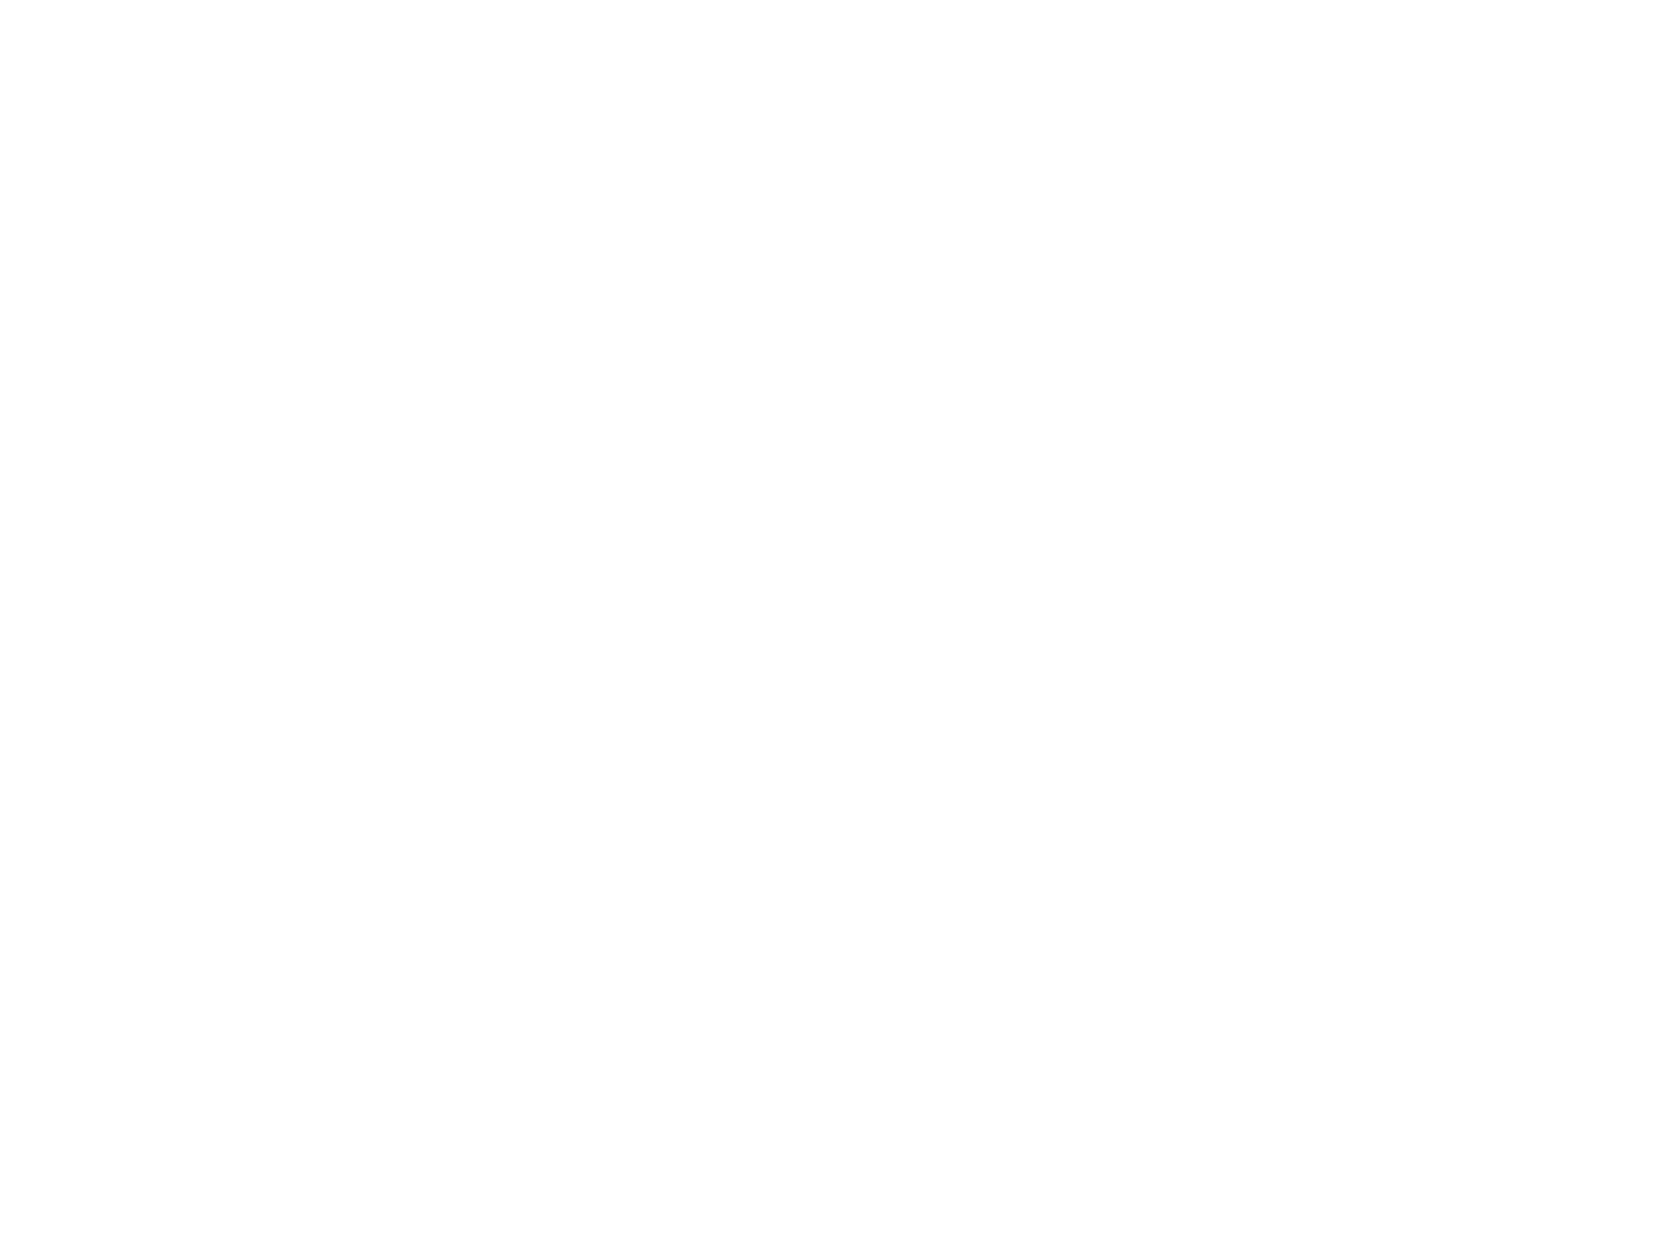

# Meaning of pins
GPIO: General Purpose Input Output. Drives a single digital line which can be programmed input or output
SCL/SDA: The I2C bus:
a 2 wire bus interfacing sensors or actuators to the CPU
SCL,MISO,MOSI,SS: SPI
the Serial Peripheral Interface. Used fast communication with external device